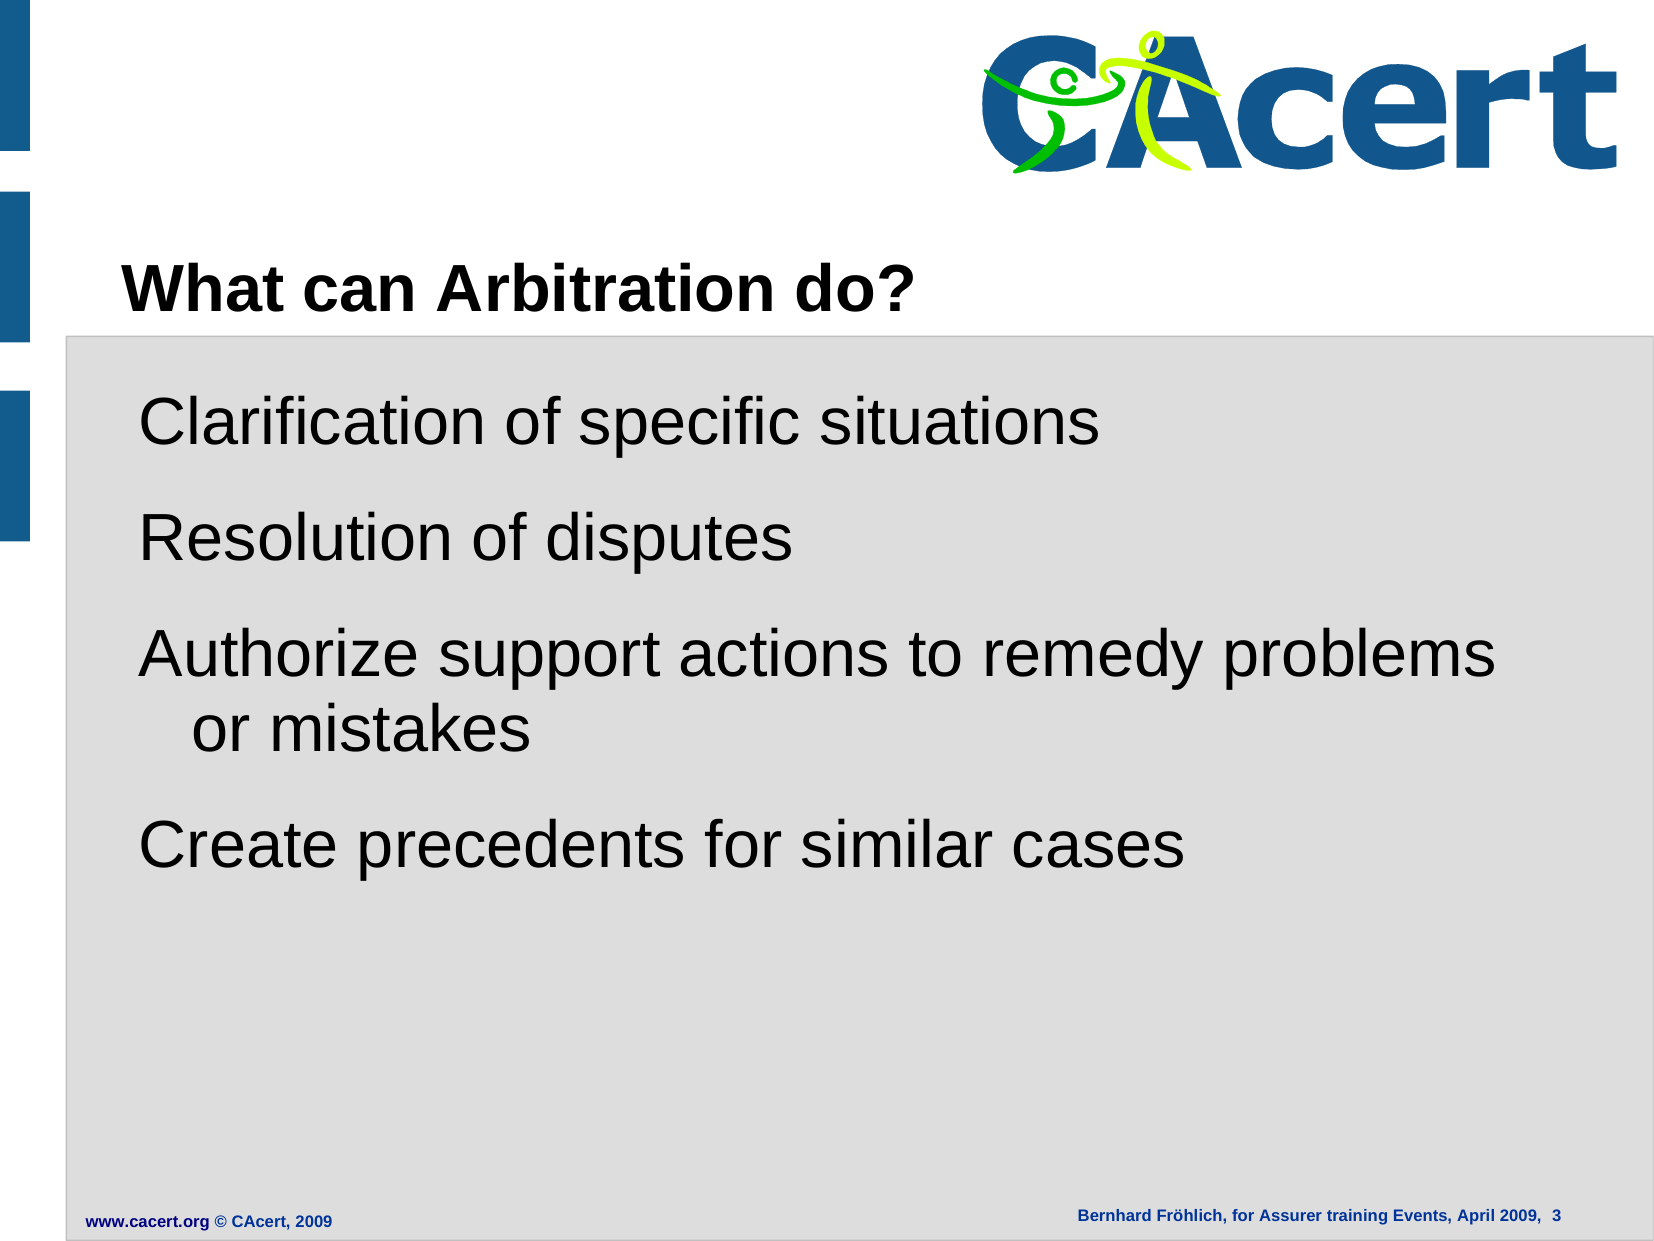

# What can Arbitration do?
Clarification of specific situations
Resolution of disputes
Authorize support actions to remedy problems or mistakes
Create precedents for similar cases